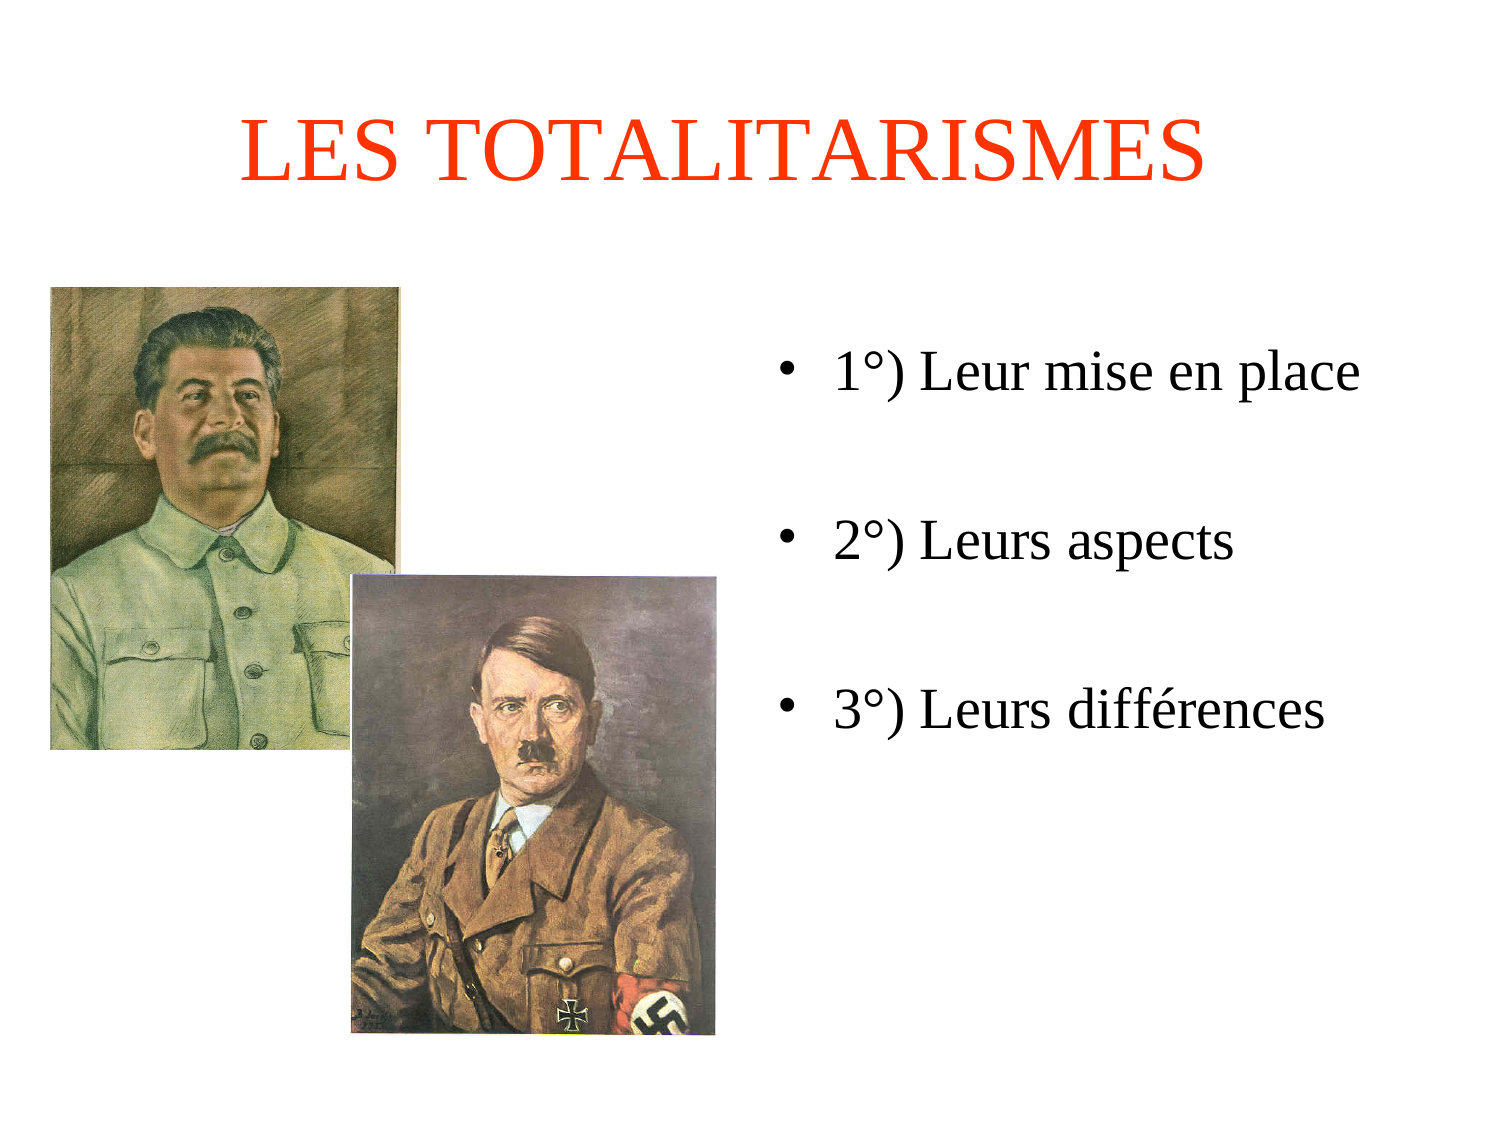

# LES TOTALITARISMES
1°) Leur mise en place
2°) Leurs aspects
3°) Leurs différences